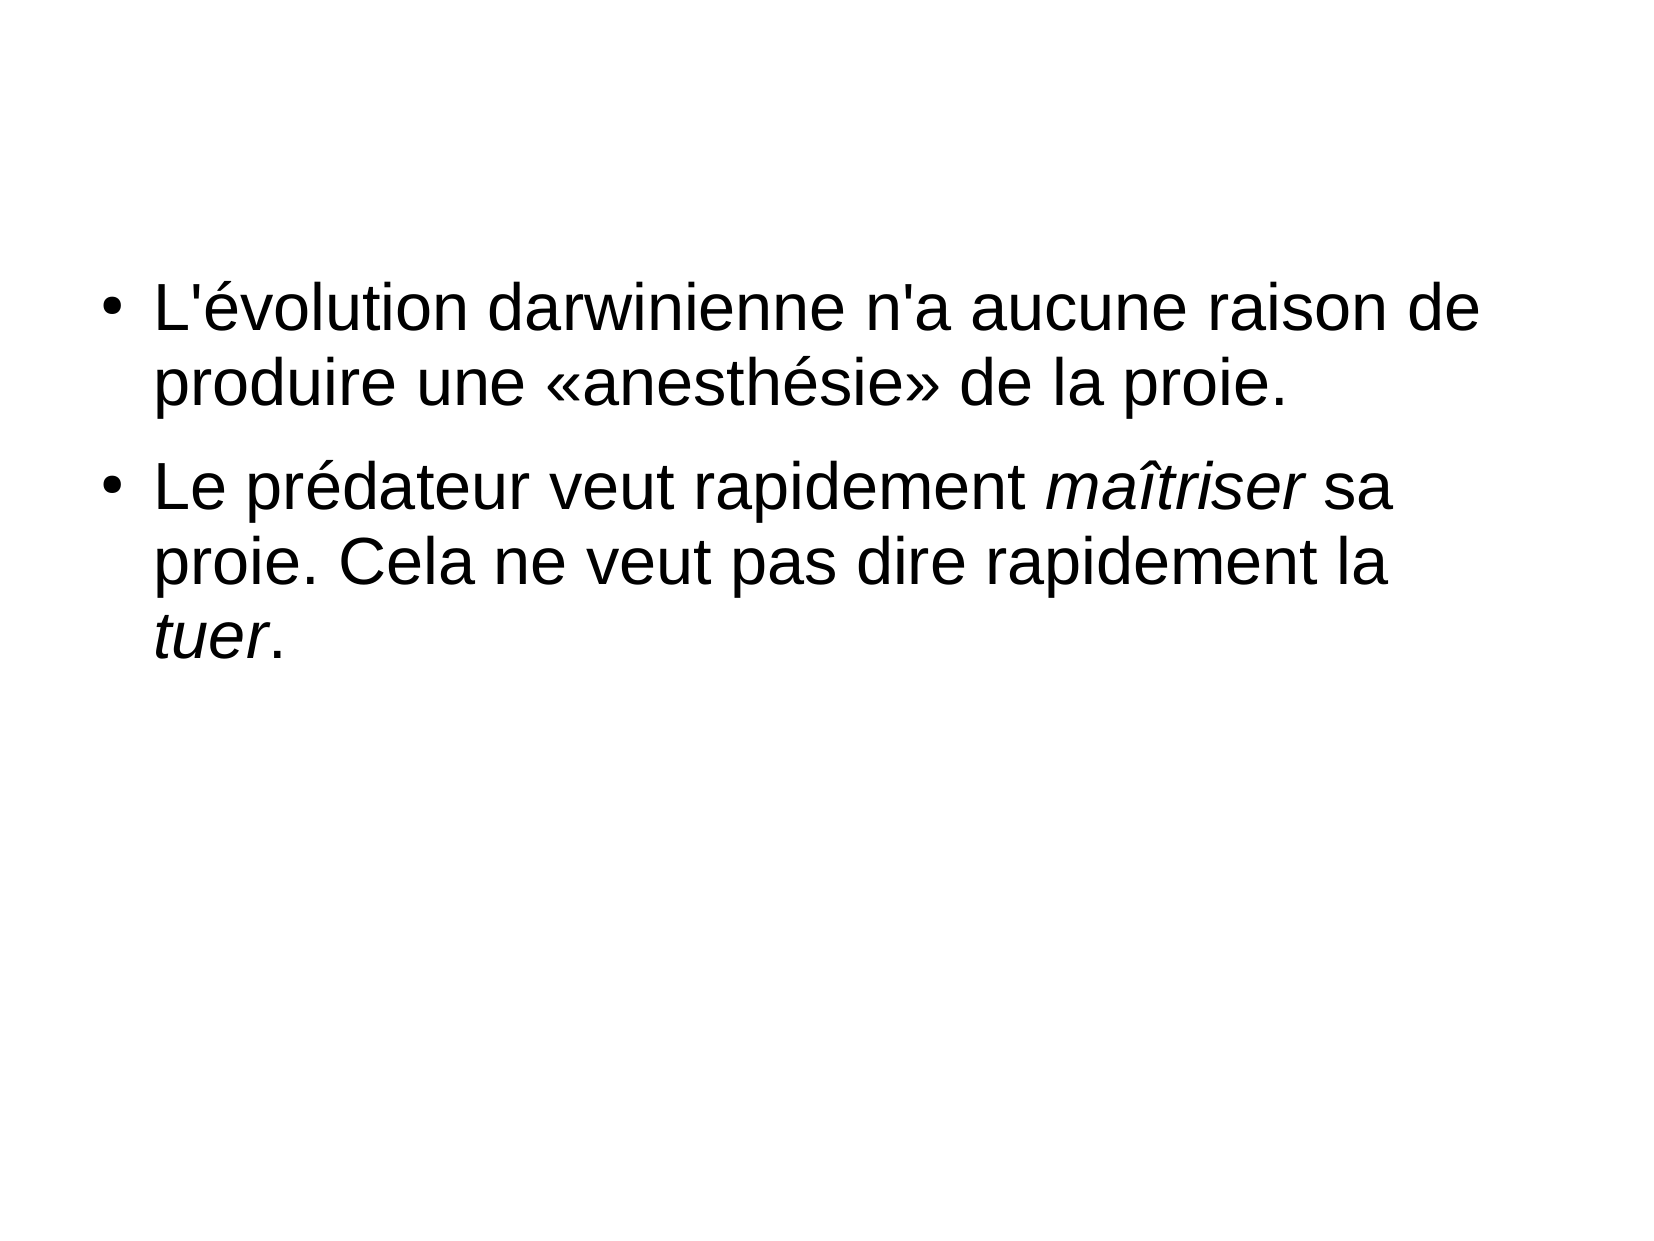

# L'évolution darwinienne n'a aucune raison de produire une «anesthésie» de la proie.
Le prédateur veut rapidement maîtriser sa proie. Cela ne veut pas dire rapidement la tuer.